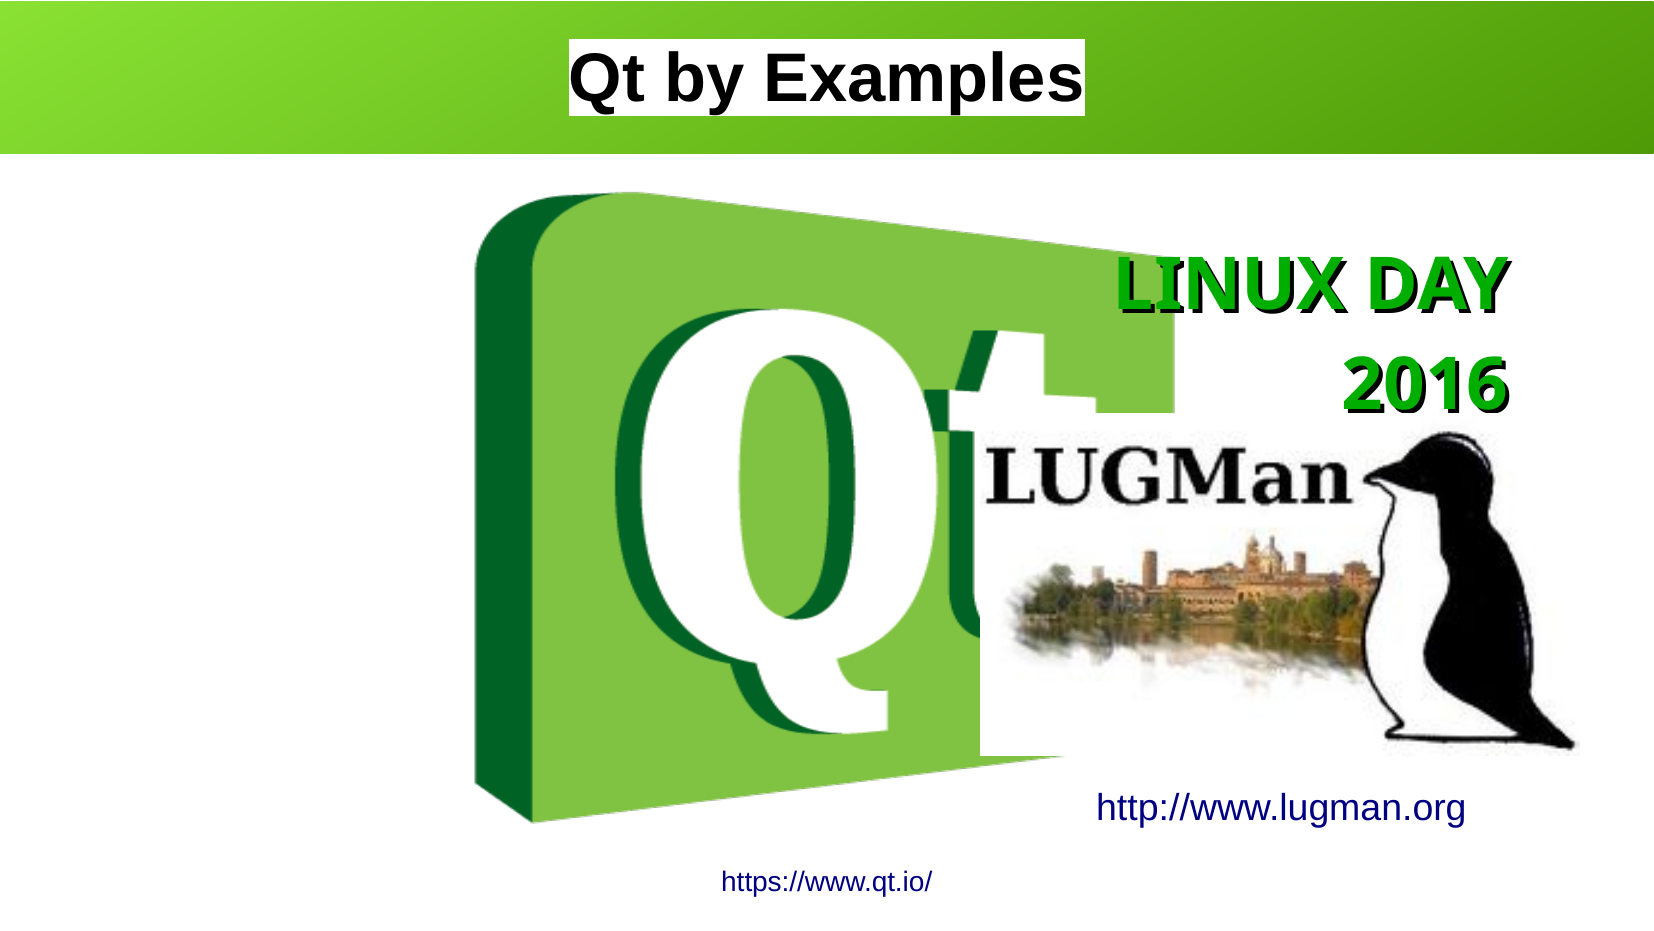

# Qt by Examples
LINUX DAY 2016
http://www.lugman.org
https://www.qt.io/